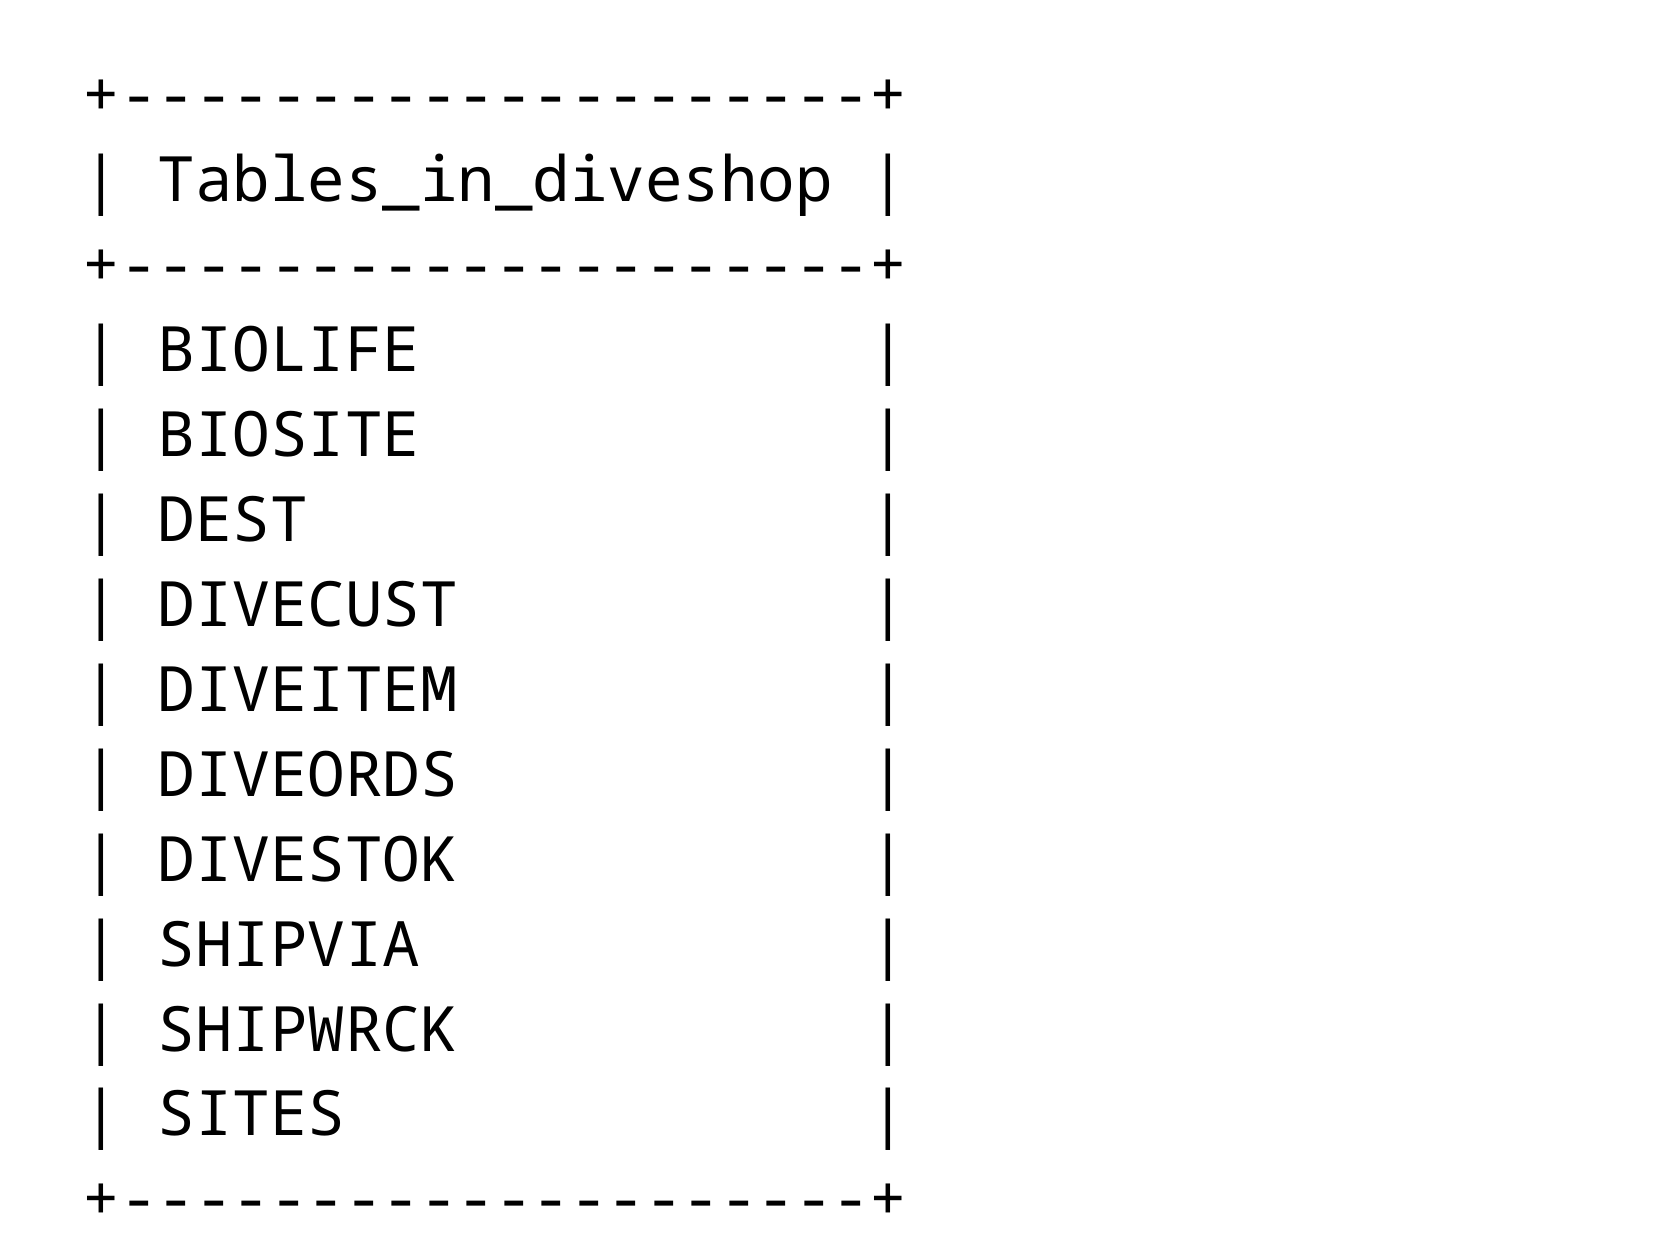

# +--------------------+
| Tables_in_diveshop |
+--------------------+
| BIOLIFE |
| BIOSITE |
| DEST |
| DIVECUST |
| DIVEITEM |
| DIVEORDS |
| DIVESTOK |
| SHIPVIA |
| SHIPWRCK |
| SITES |
+--------------------+